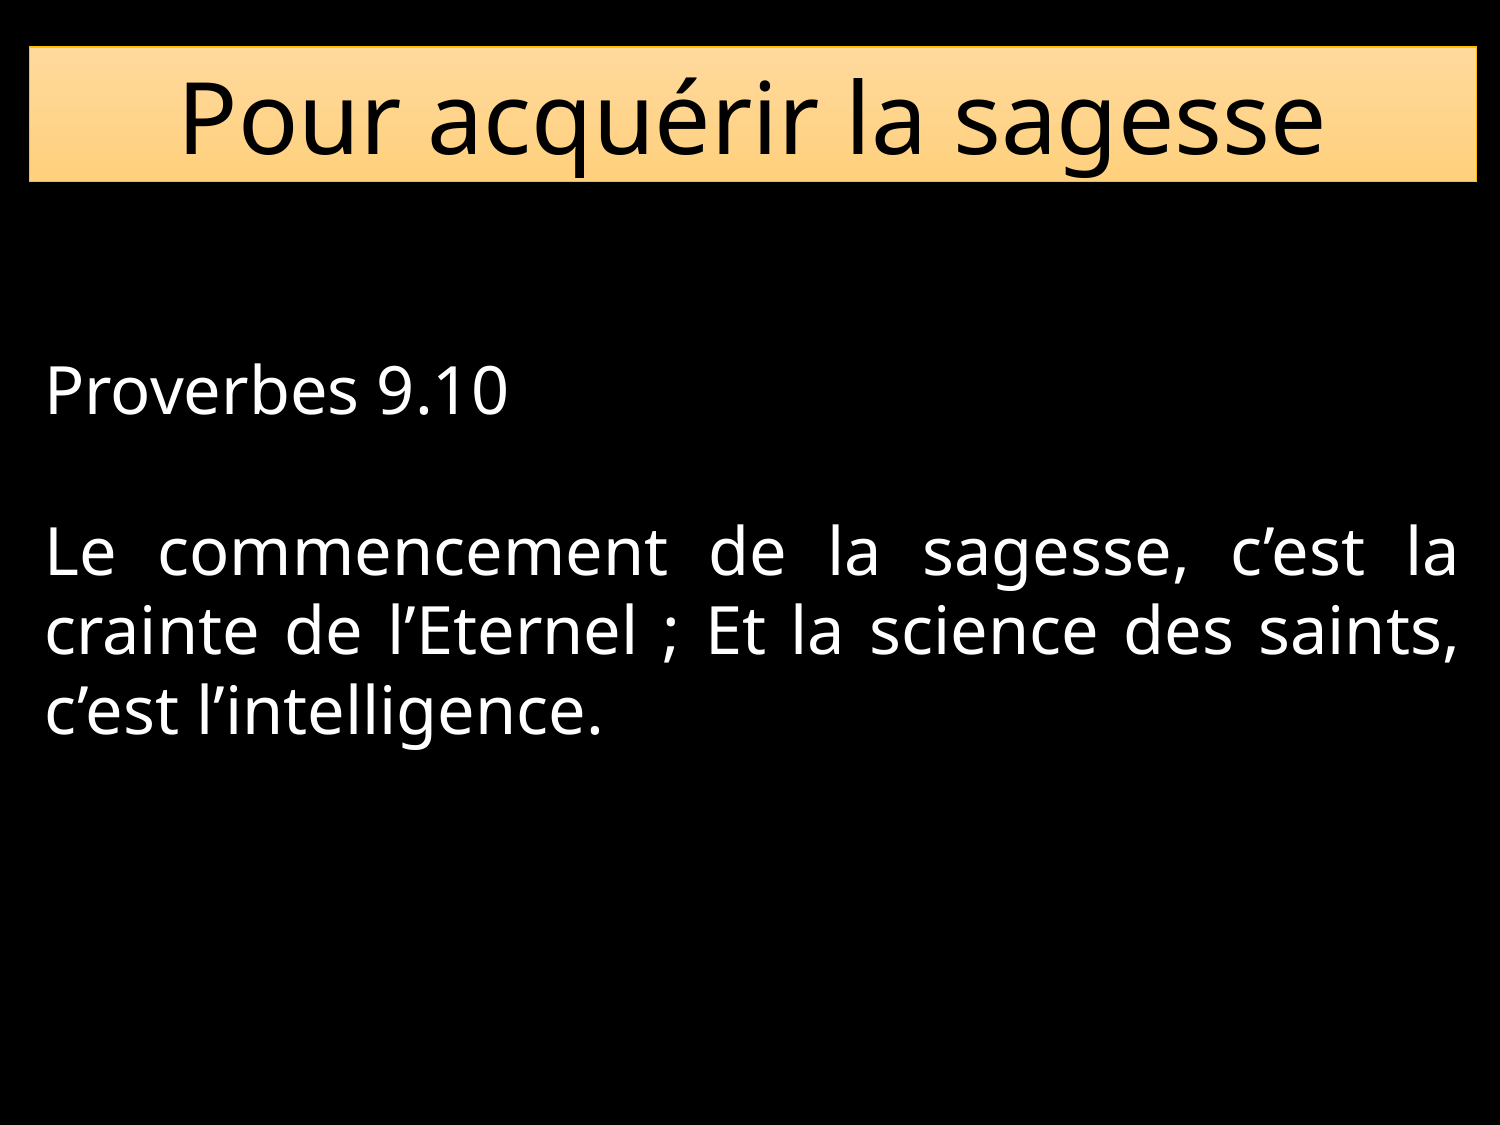

Pour acquérir la sagesse
Proverbes 9.10
Le commencement de la sagesse, c’est la crainte de l’Eternel ; Et la science des saints, c’est l’intelligence.